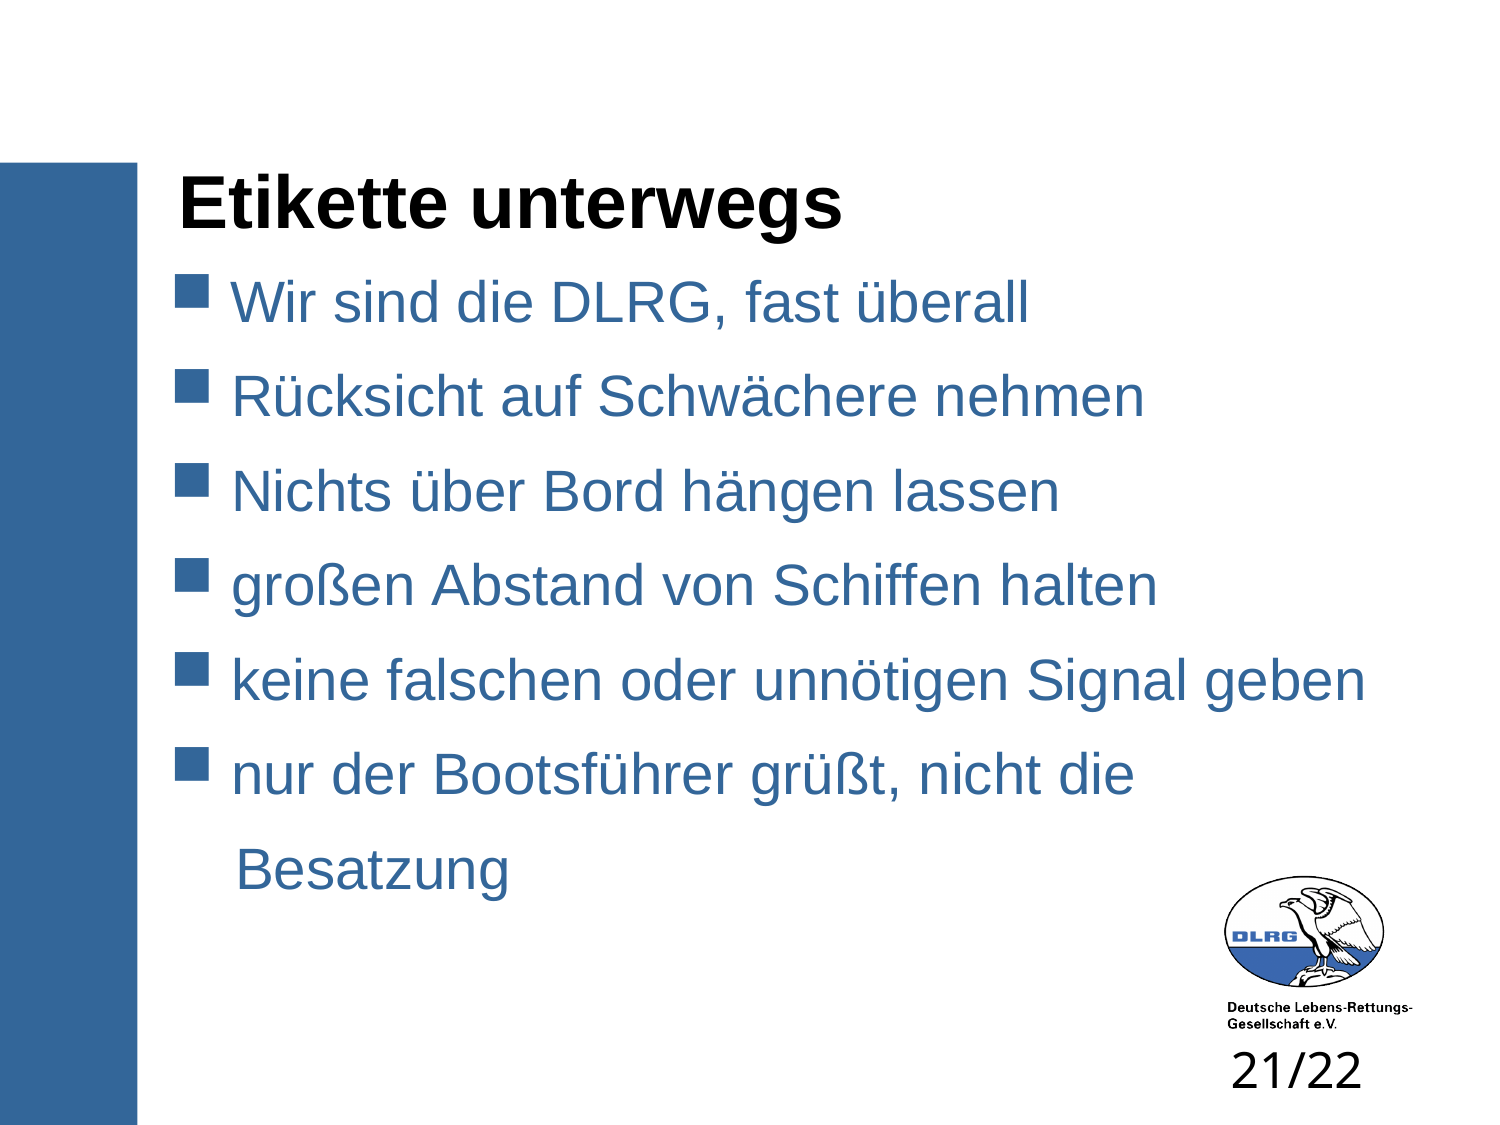

Etikette unterwegs
 Wir sind die DLRG, fast überall
 Rücksicht auf Schwächere nehmen
 Nichts über Bord hängen lassen
 großen Abstand von Schiffen halten
 keine falschen oder unnötigen Signal geben
 nur der Bootsführer grüßt, nicht die Besatzung